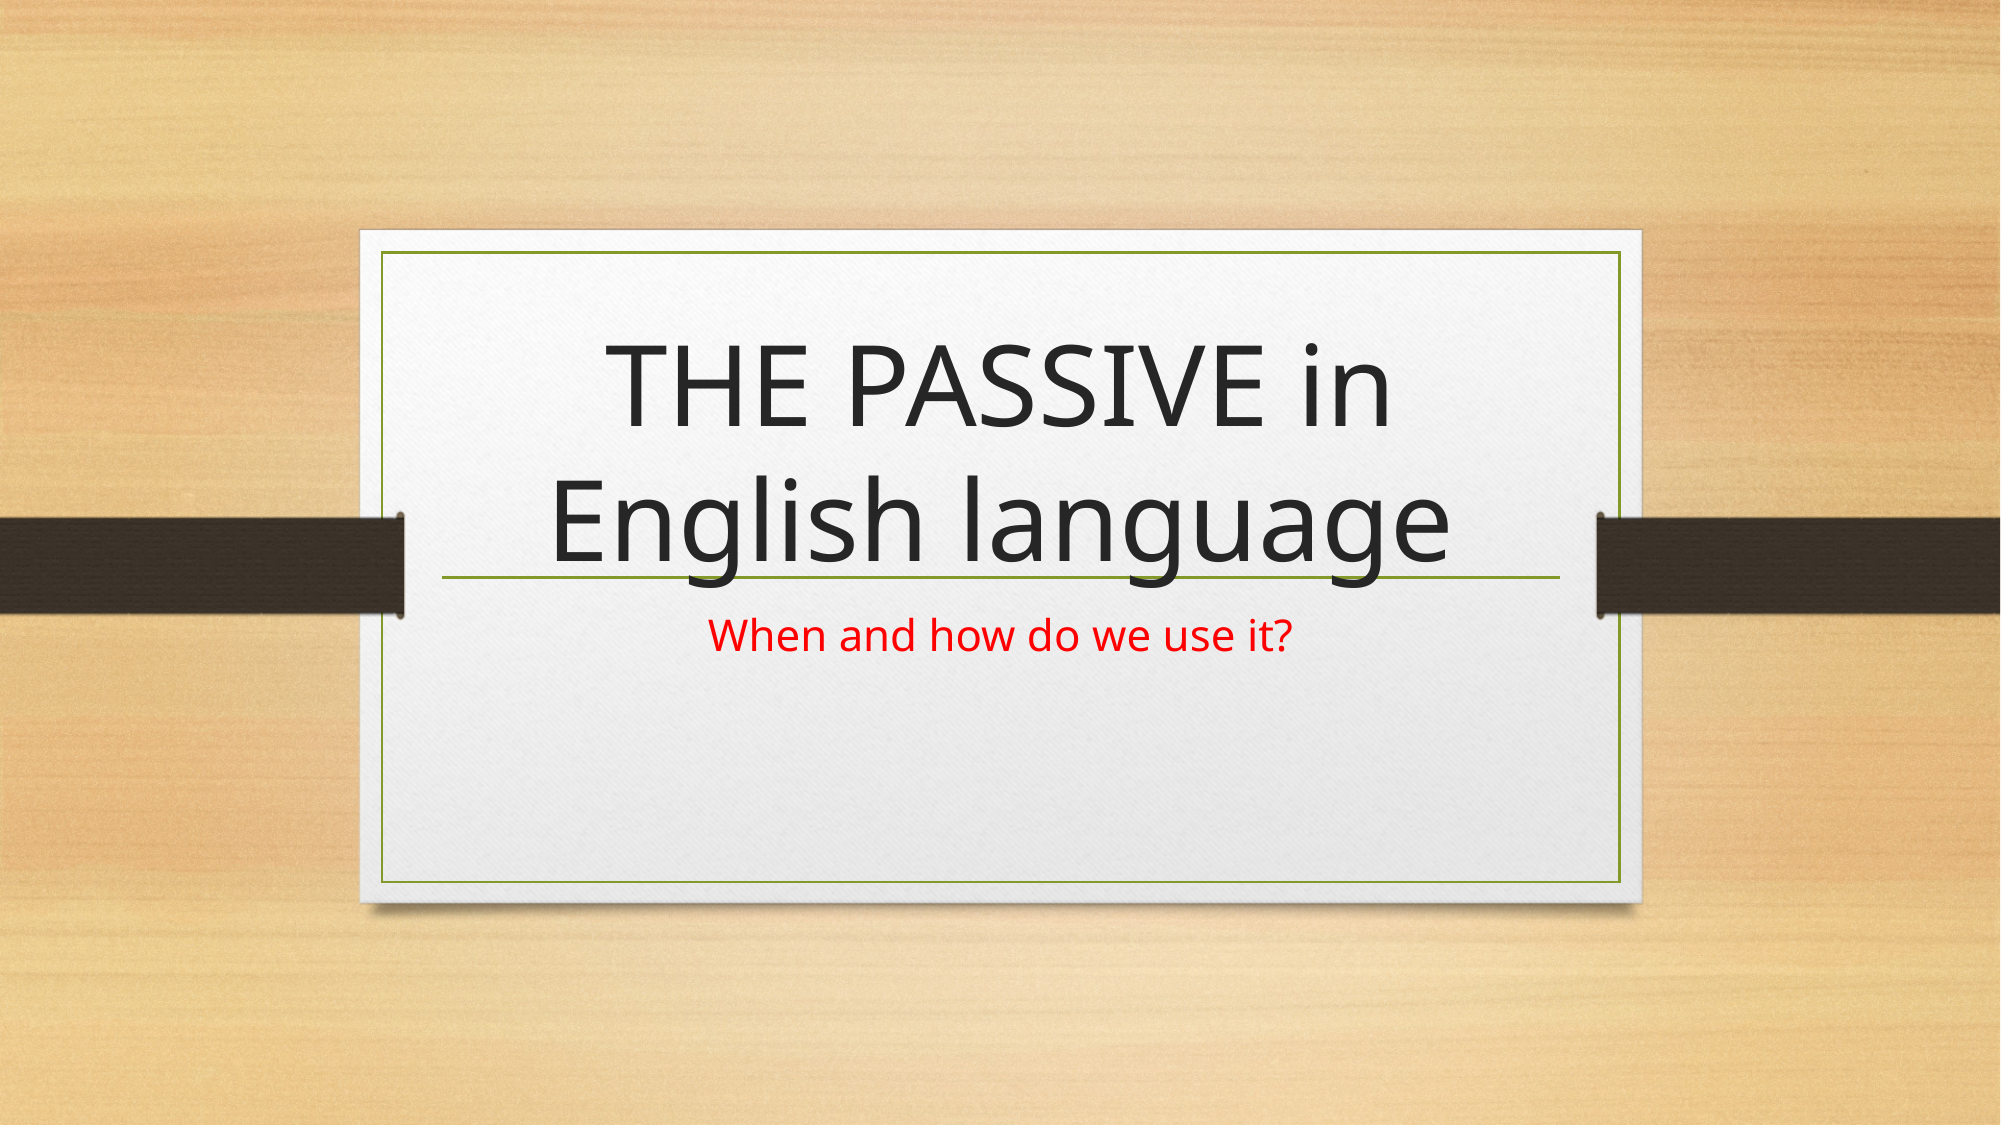

# THE PASSIVE in English language
When and how do we use it?